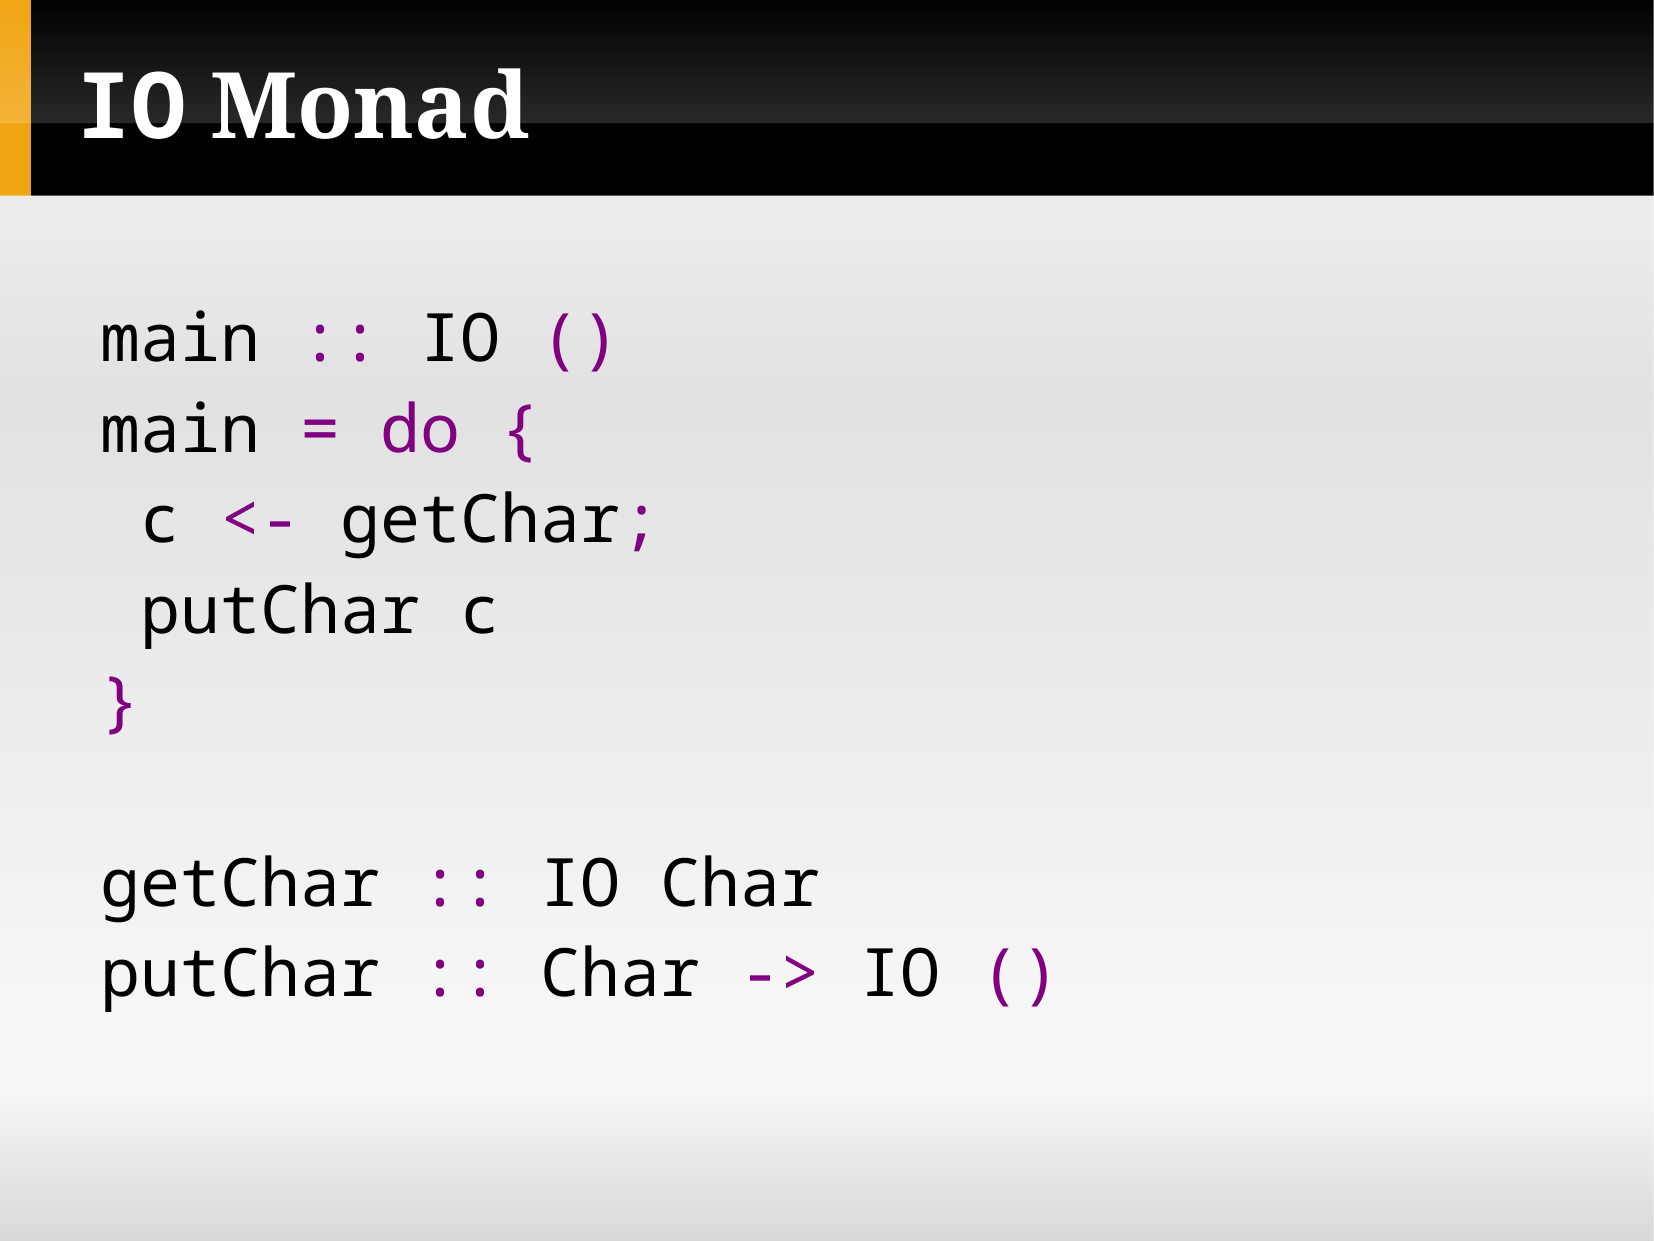

# IO Monad
main :: IO ()
main = do {
 c <- getChar;
 putChar c
}
getChar :: IO Char
putChar :: Char -> IO ()